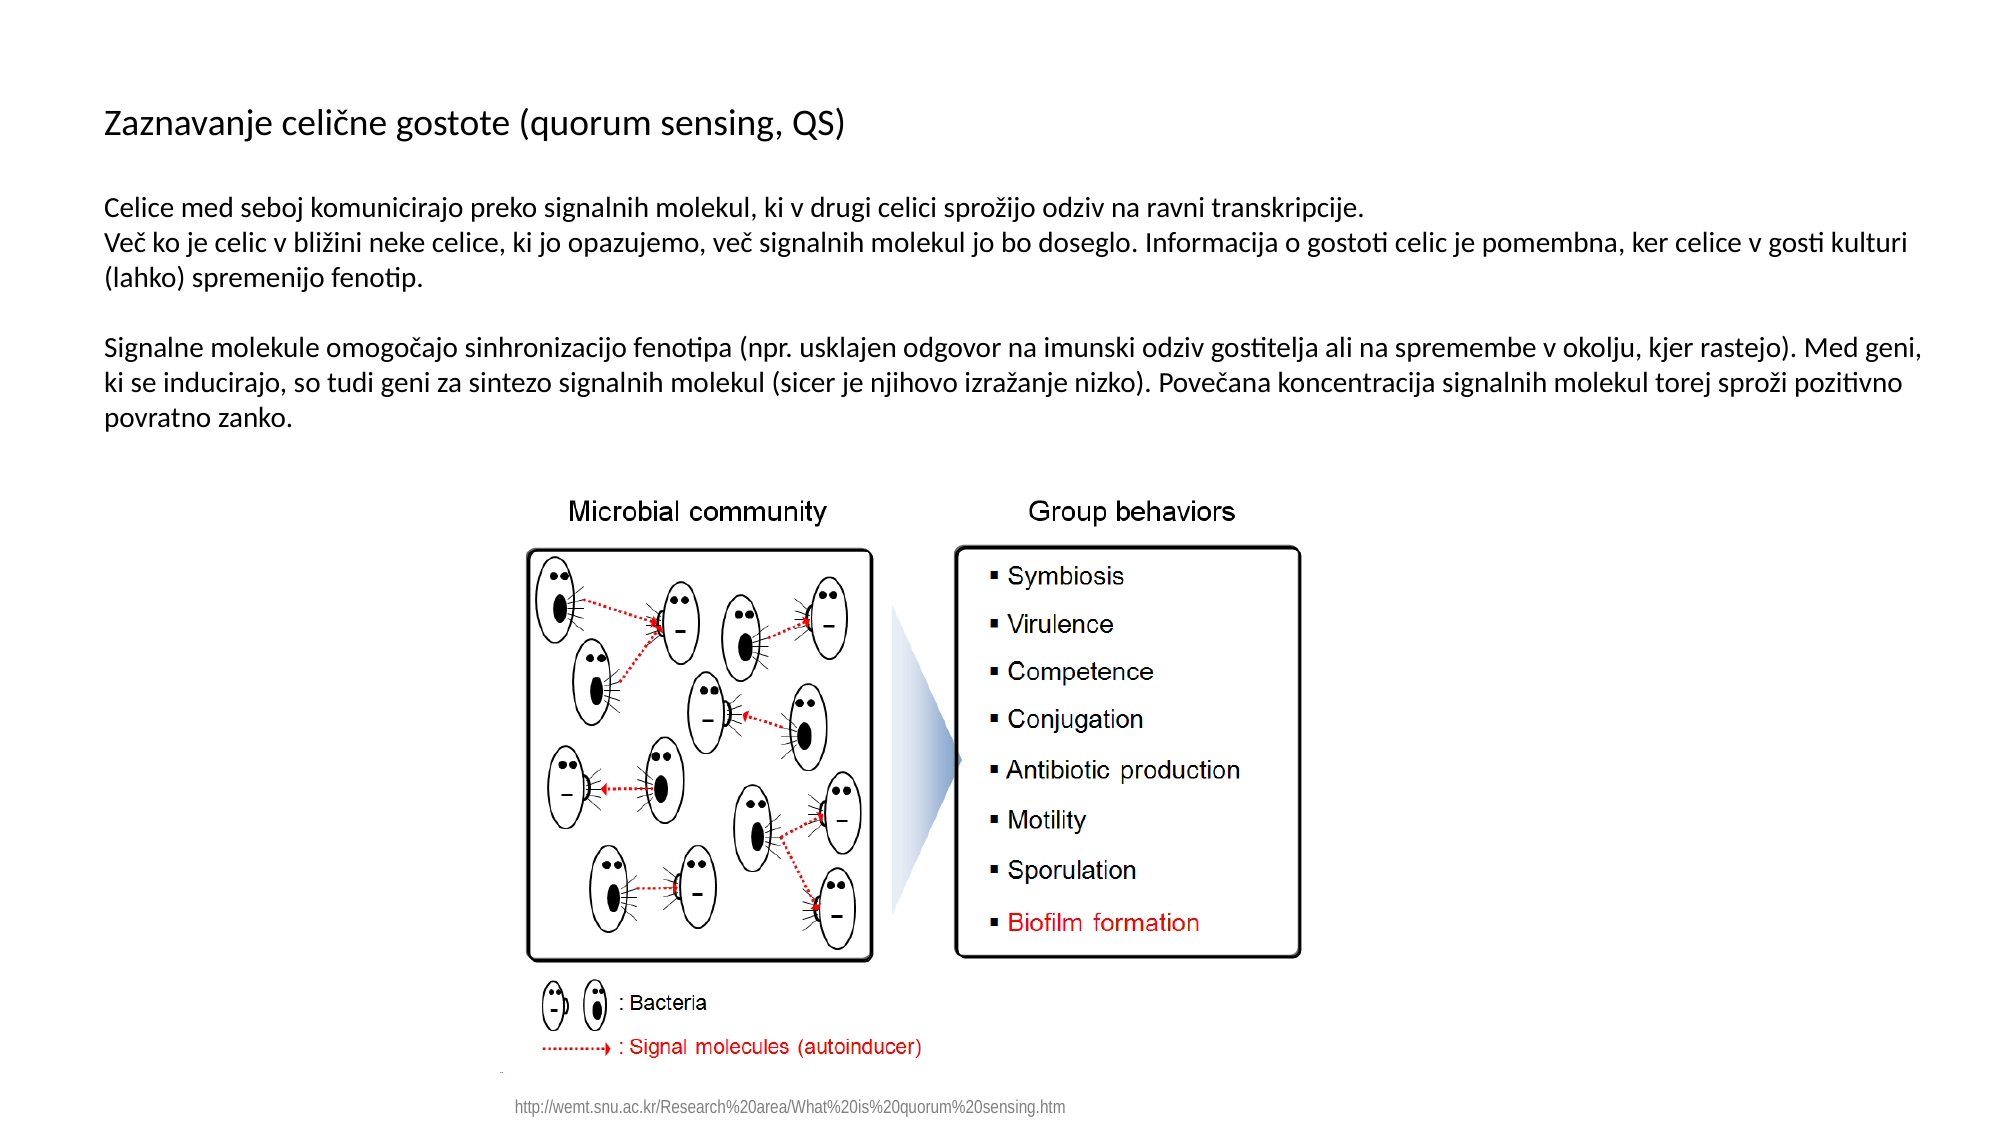

Zaznavanje celične gostote (quorum sensing, QS)
Celice med seboj komunicirajo preko signalnih molekul, ki v drugi celici sprožijo odziv na ravni transkripcije.
Več ko je celic v bližini neke celice, ki jo opazujemo, več signalnih molekul jo bo doseglo. Informacija o gostoti celic je pomembna, ker celice v gosti kulturi (lahko) spremenijo fenotip.
Signalne molekule omogočajo sinhronizacijo fenotipa (npr. usklajen odgovor na imunski odziv gostitelja ali na spremembe v okolju, kjer rastejo). Med geni, ki se inducirajo, so tudi geni za sintezo signalnih molekul (sicer je njihovo izražanje nizko). Povečana koncentracija signalnih molekul torej sproži pozitivno povratno zanko.
http://wemt.snu.ac.kr/Research%20area/What%20is%20quorum%20sensing.htm